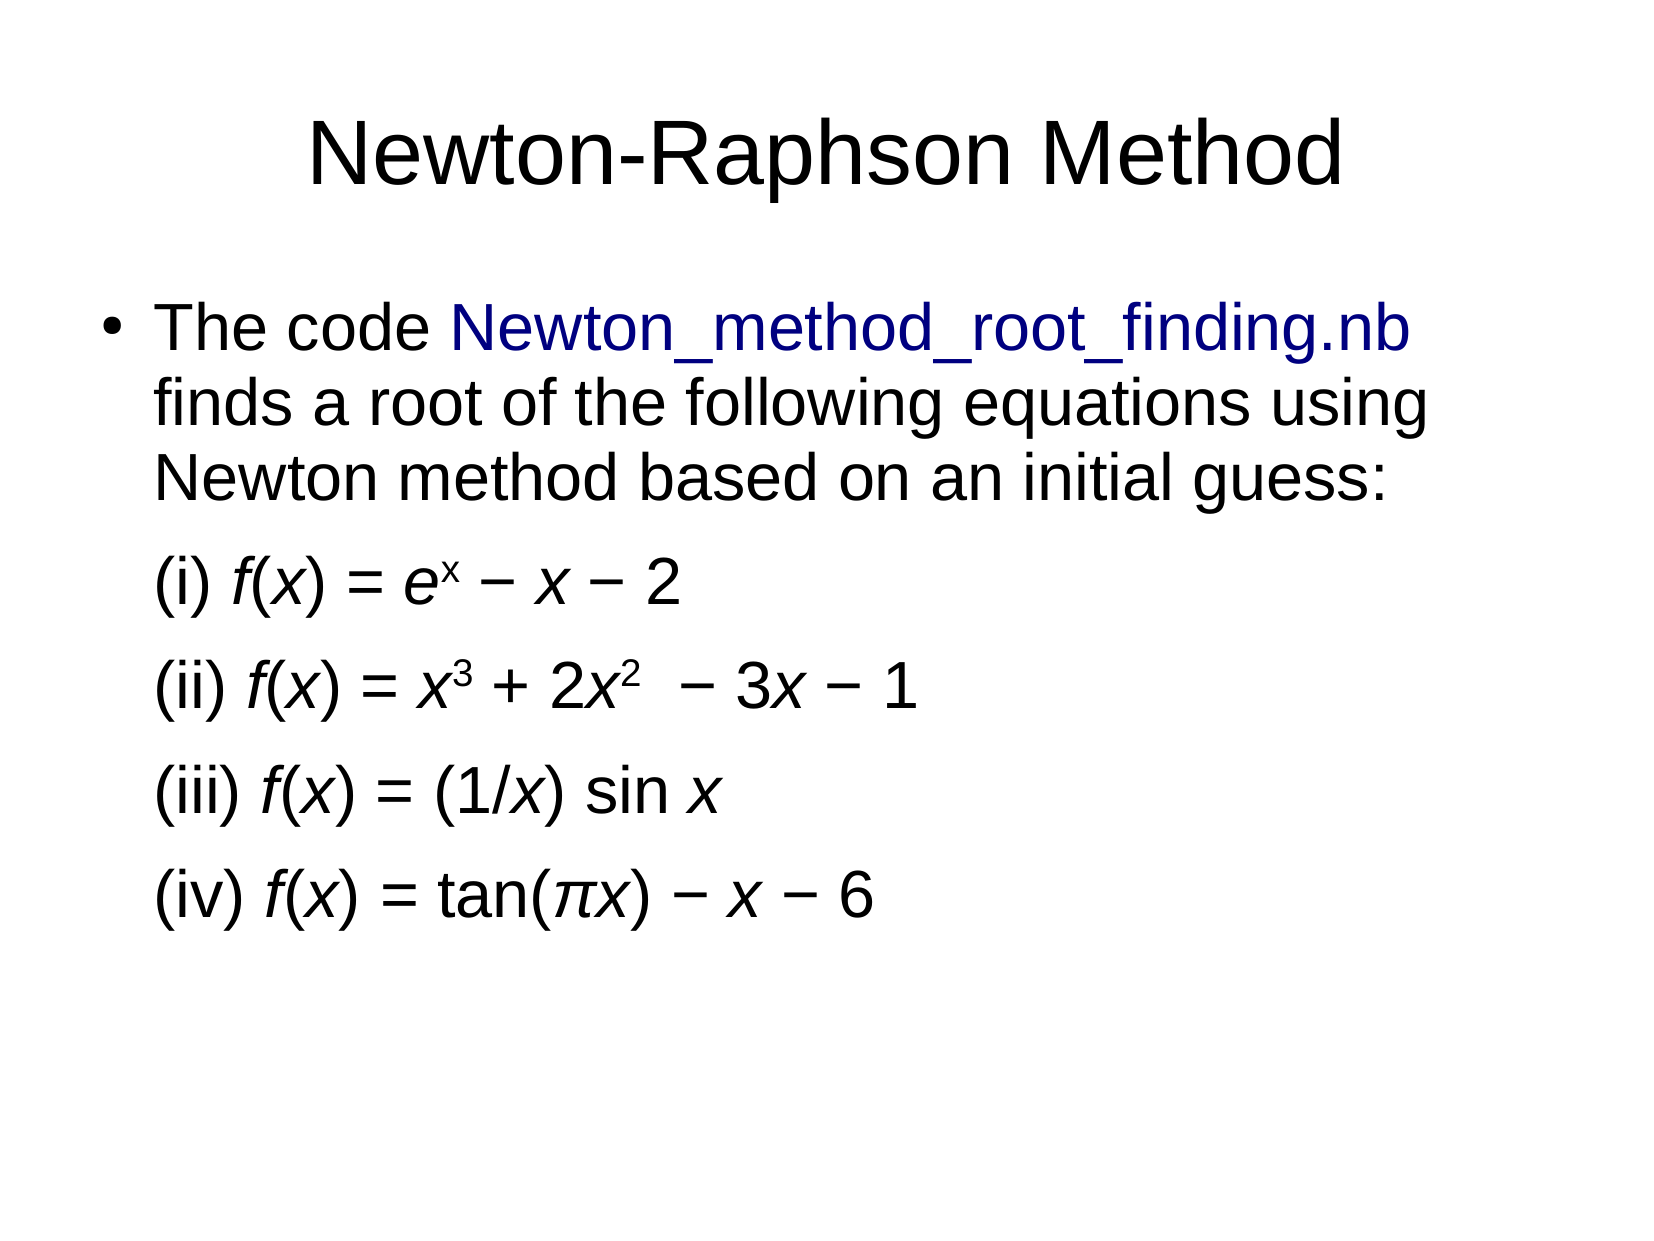

# Newton-Raphson Method
The code Newton_method_root_finding.nb finds a root of the following equations using Newton method based on an initial guess:
(i) f(x) = ex − x − 2
(ii) f(x) = x3 + 2x2 − 3x − 1
(iii) f(x) = (1/x) sin x
(iv) f(x) = tan(πx) − x − 6